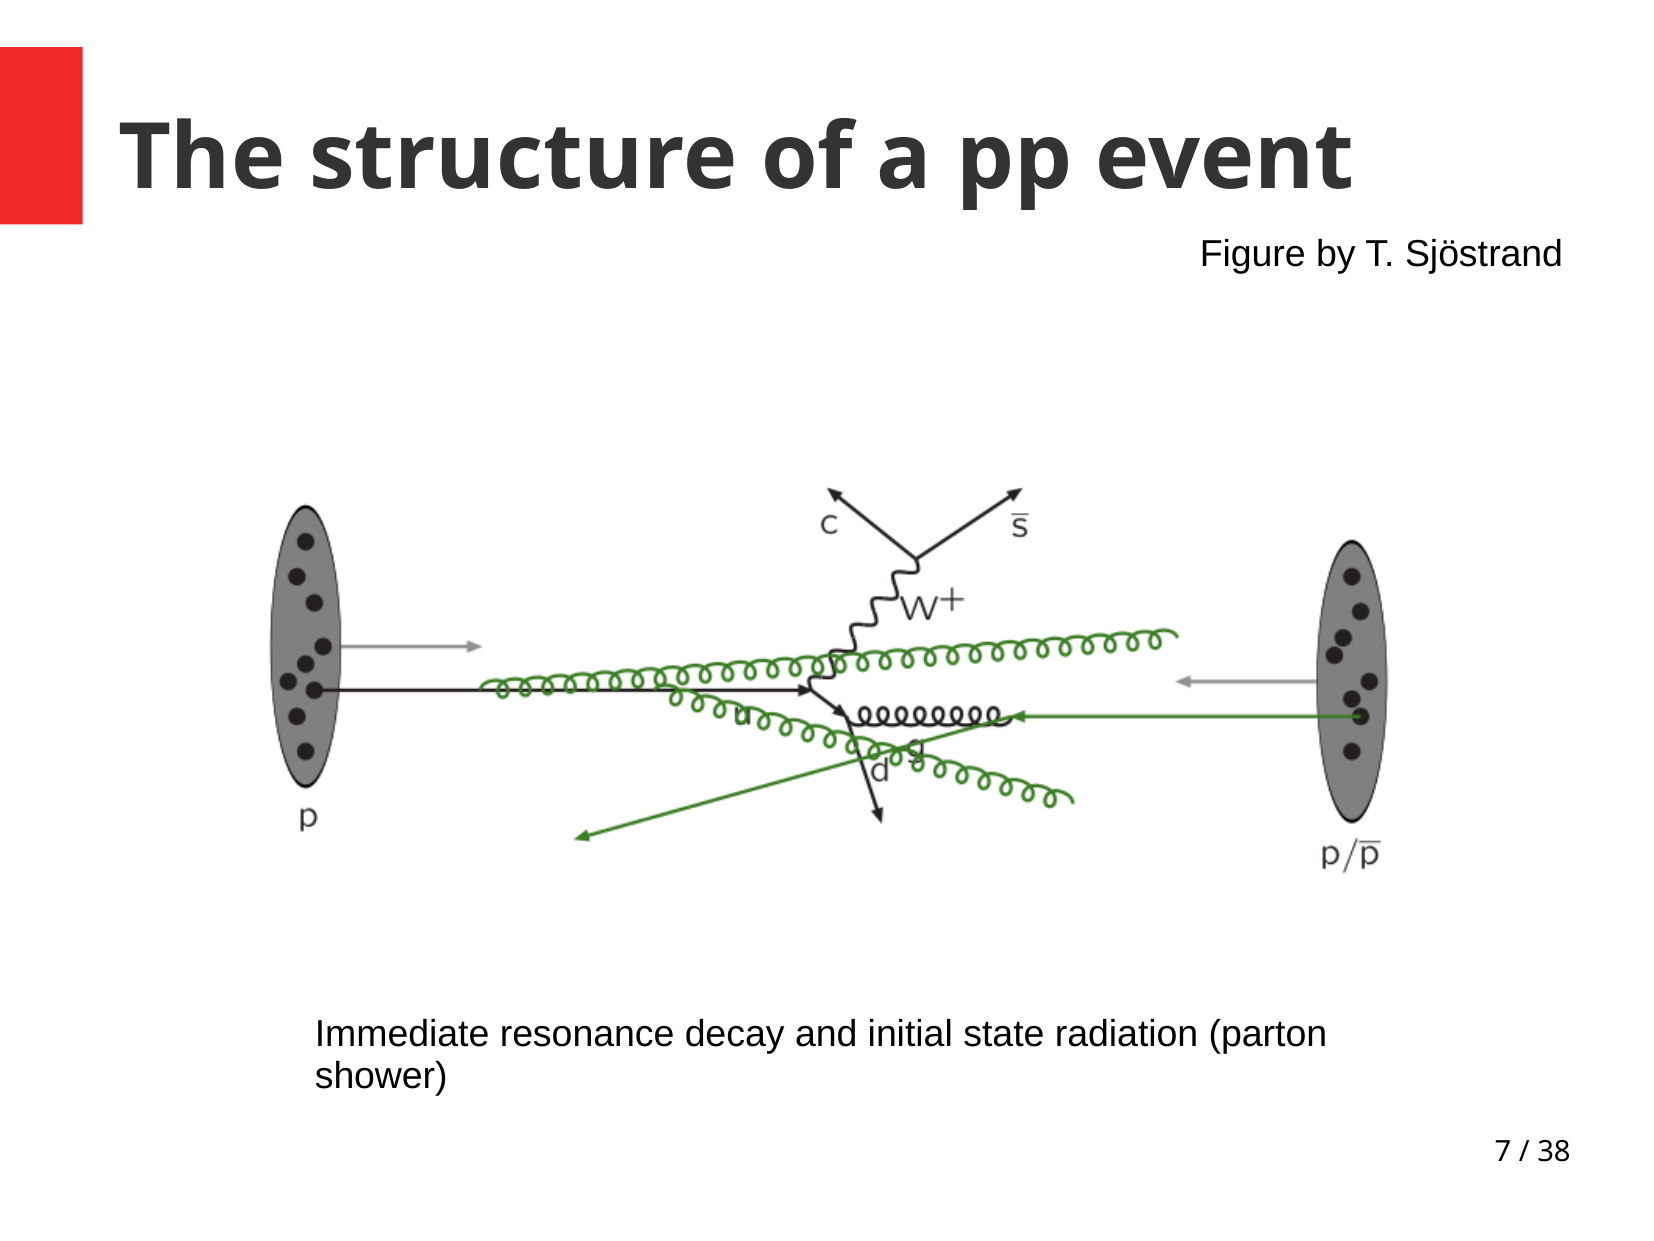

# The structure of a pp event
Figure by T. Sjöstrand
Immediate resonance decay and initial state radiation (parton shower)
7